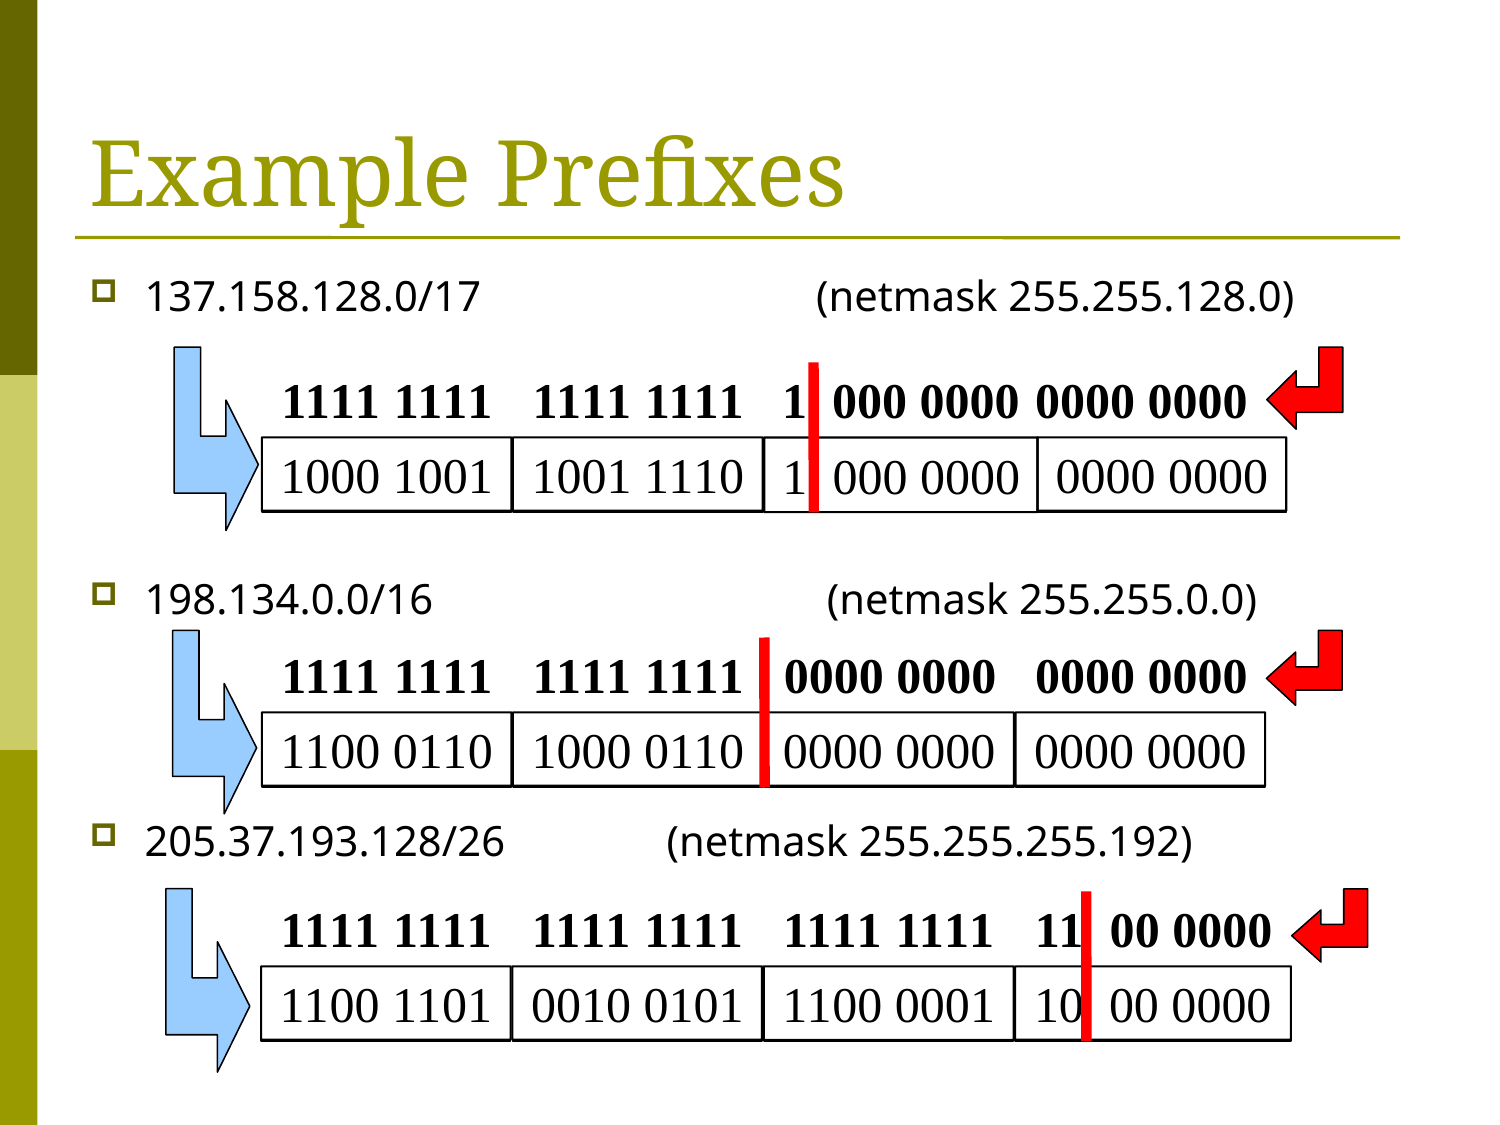

Example Prefixes
# 137.158.128.0/17		 (netmask 255.255.128.0)
198.134.0.0/16		 (netmask 255.255.0.0)
205.37.193.128/26 (netmask 255.255.255.192)
1111 1111
1111 1111
1 000 0000
0000 0000
1000 1001
1001 1110
0000 0000
1 000 0000
1111 1111
1111 1111
0000 0000
0000 0000
1100 0110
1000 0110
0000 0000
0000 0000
1111 1111
1111 1111
1111 1111
11 00 0000
1100 1101
0010 0101
1100 0001
10 00 0000